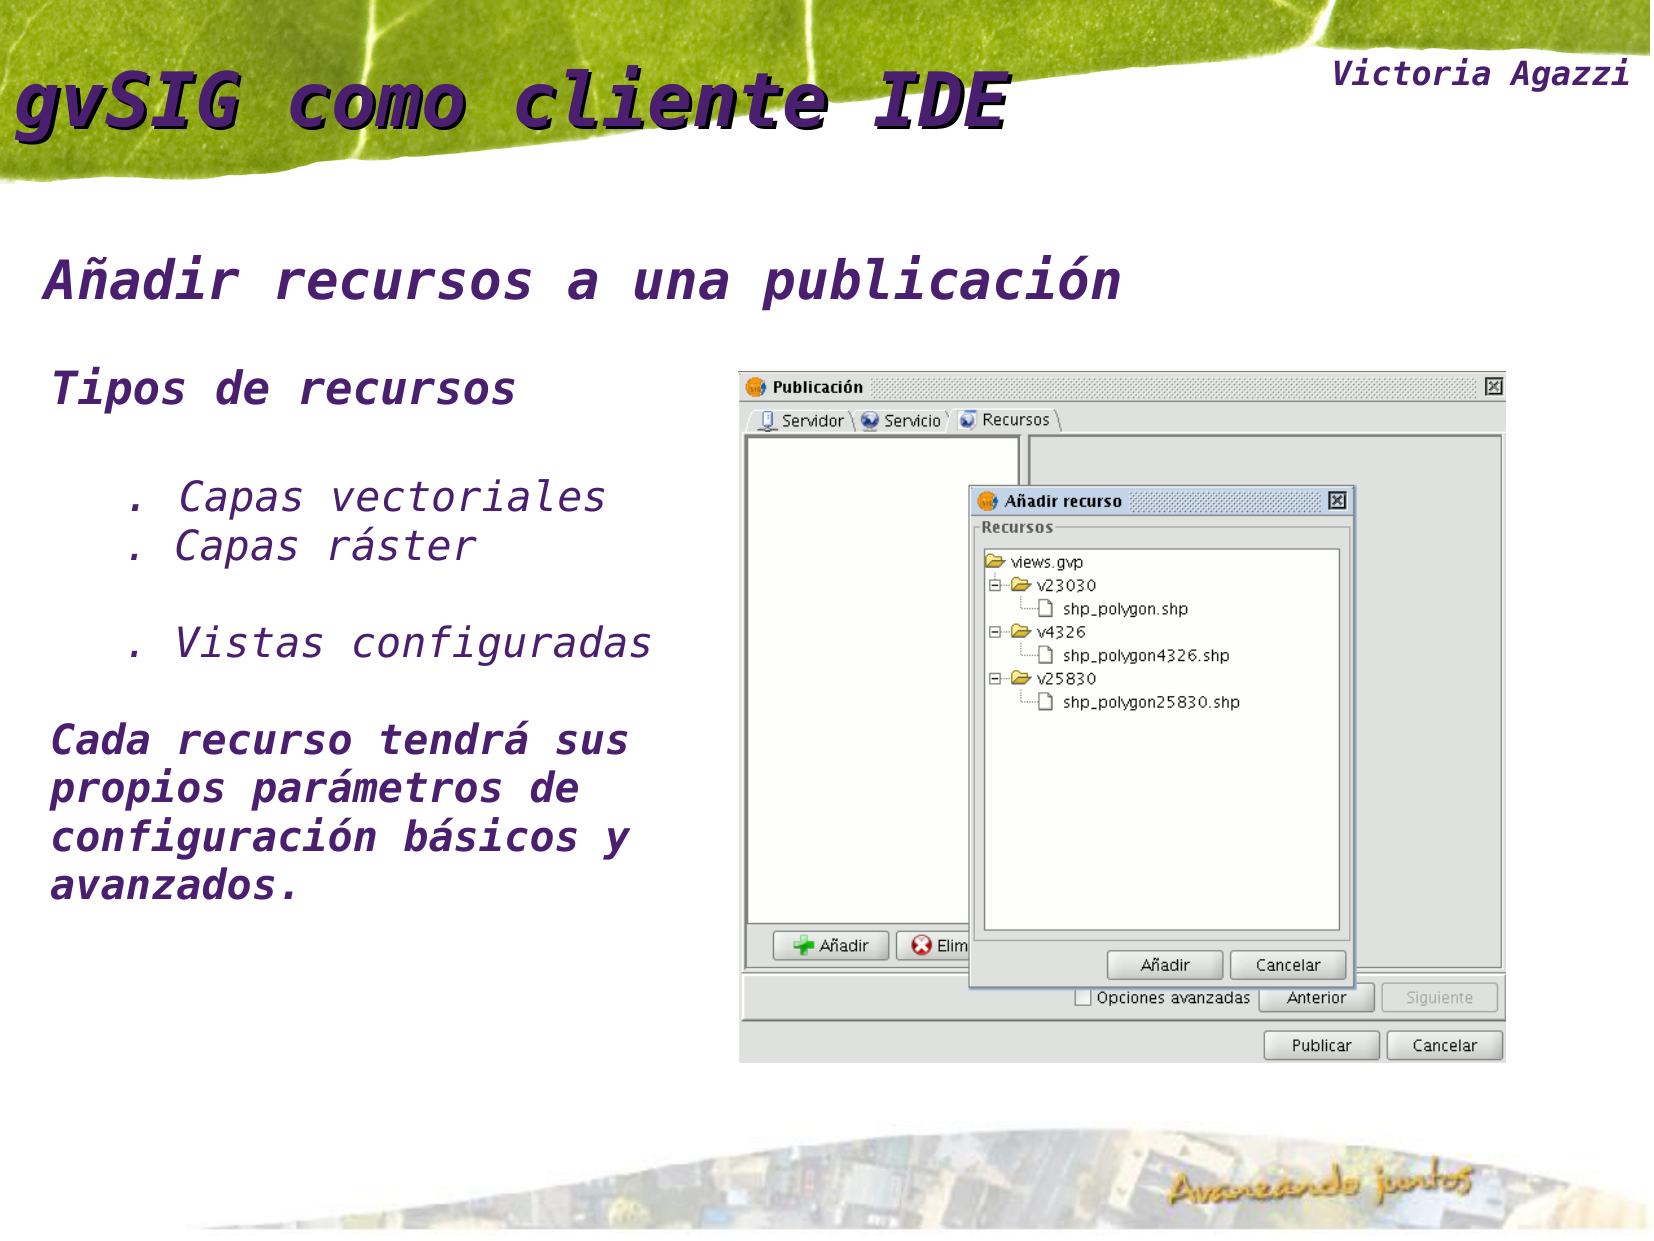

gvSIG como cliente IDE
Victoria Agazzi
Añadir recursos a una publicación
Tipos de recursos
	. Capas vectoriales
	. Capas ráster
	. Vistas configuradas
Cada recurso tendrá sus propios parámetros de configuración básicos y avanzados.